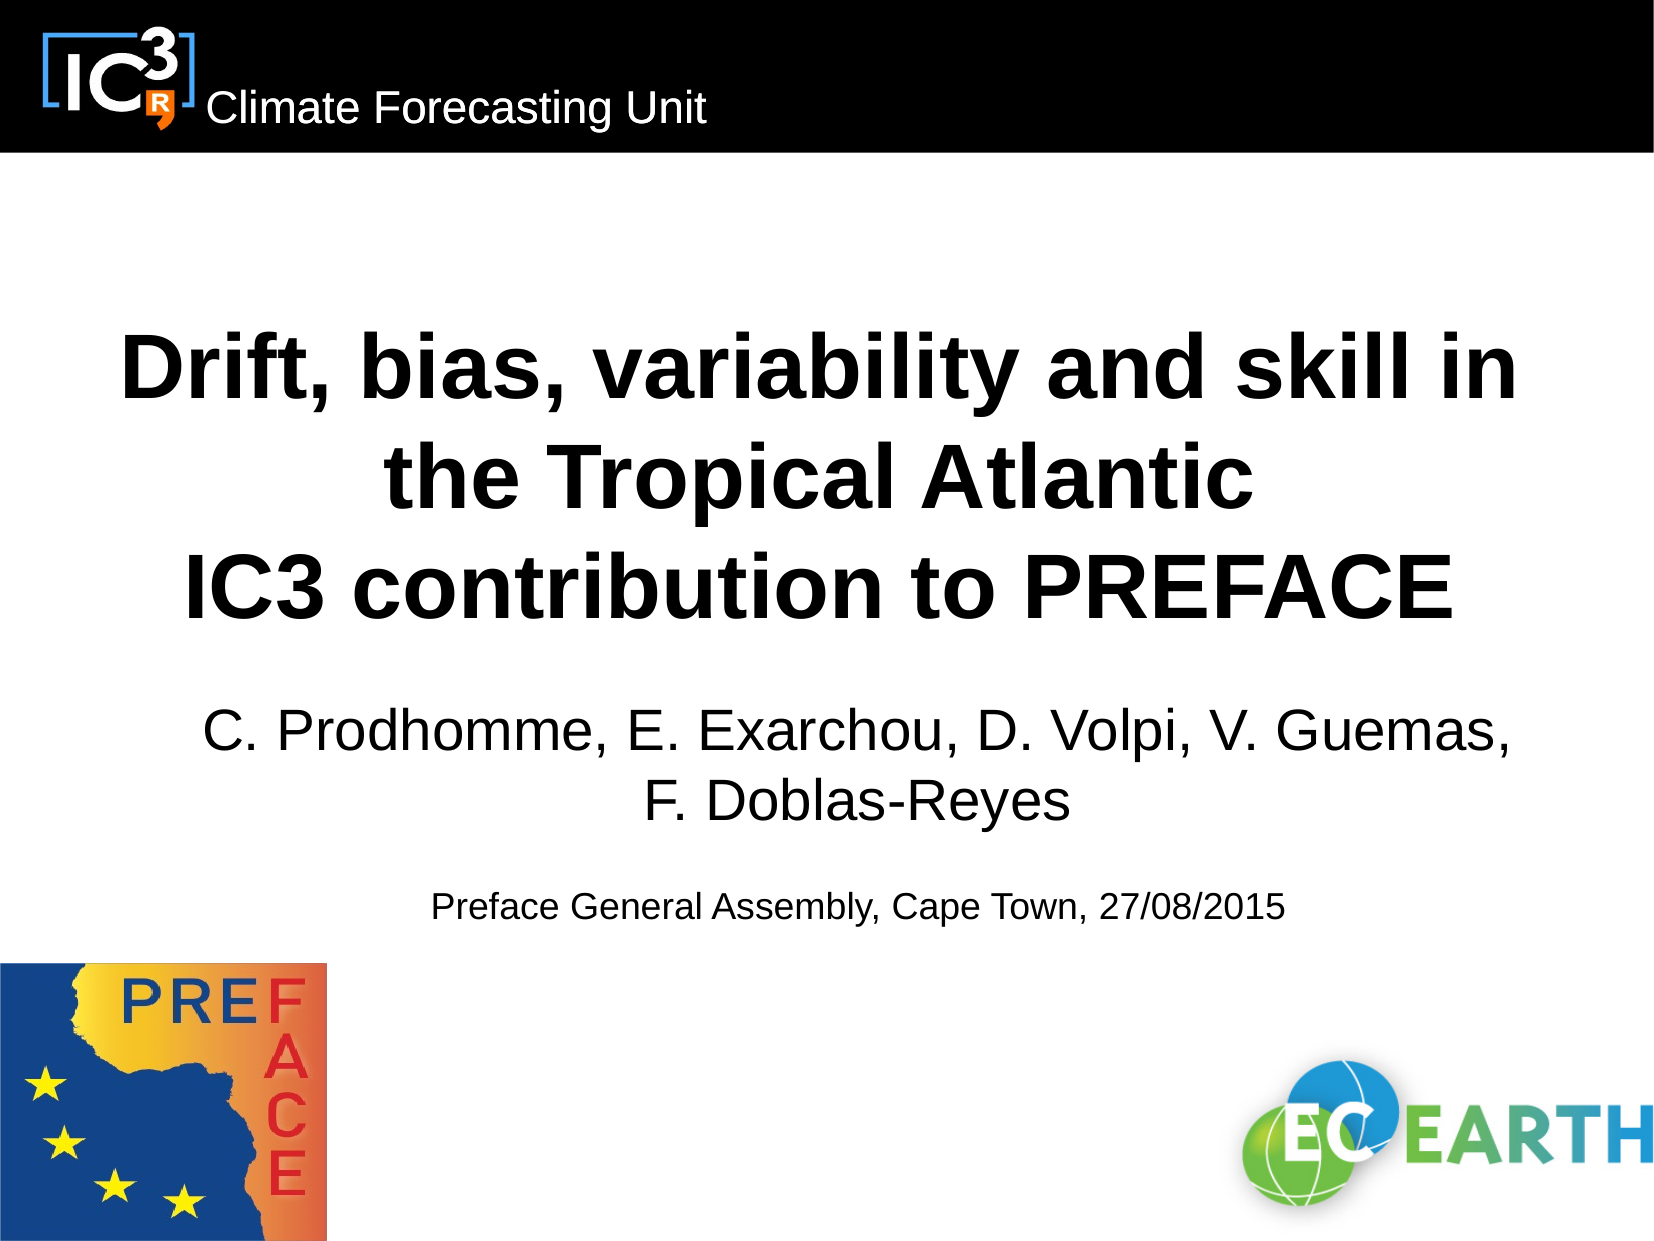

Climate Forecasting Unit
Drift, bias, variability and skill in the Tropical Atlantic
IC3 contribution to PREFACE
C. Prodhomme, E. Exarchou, D. Volpi, V. Guemas, F. Doblas-Reyes
Preface General Assembly, Cape Town, 27/08/2015